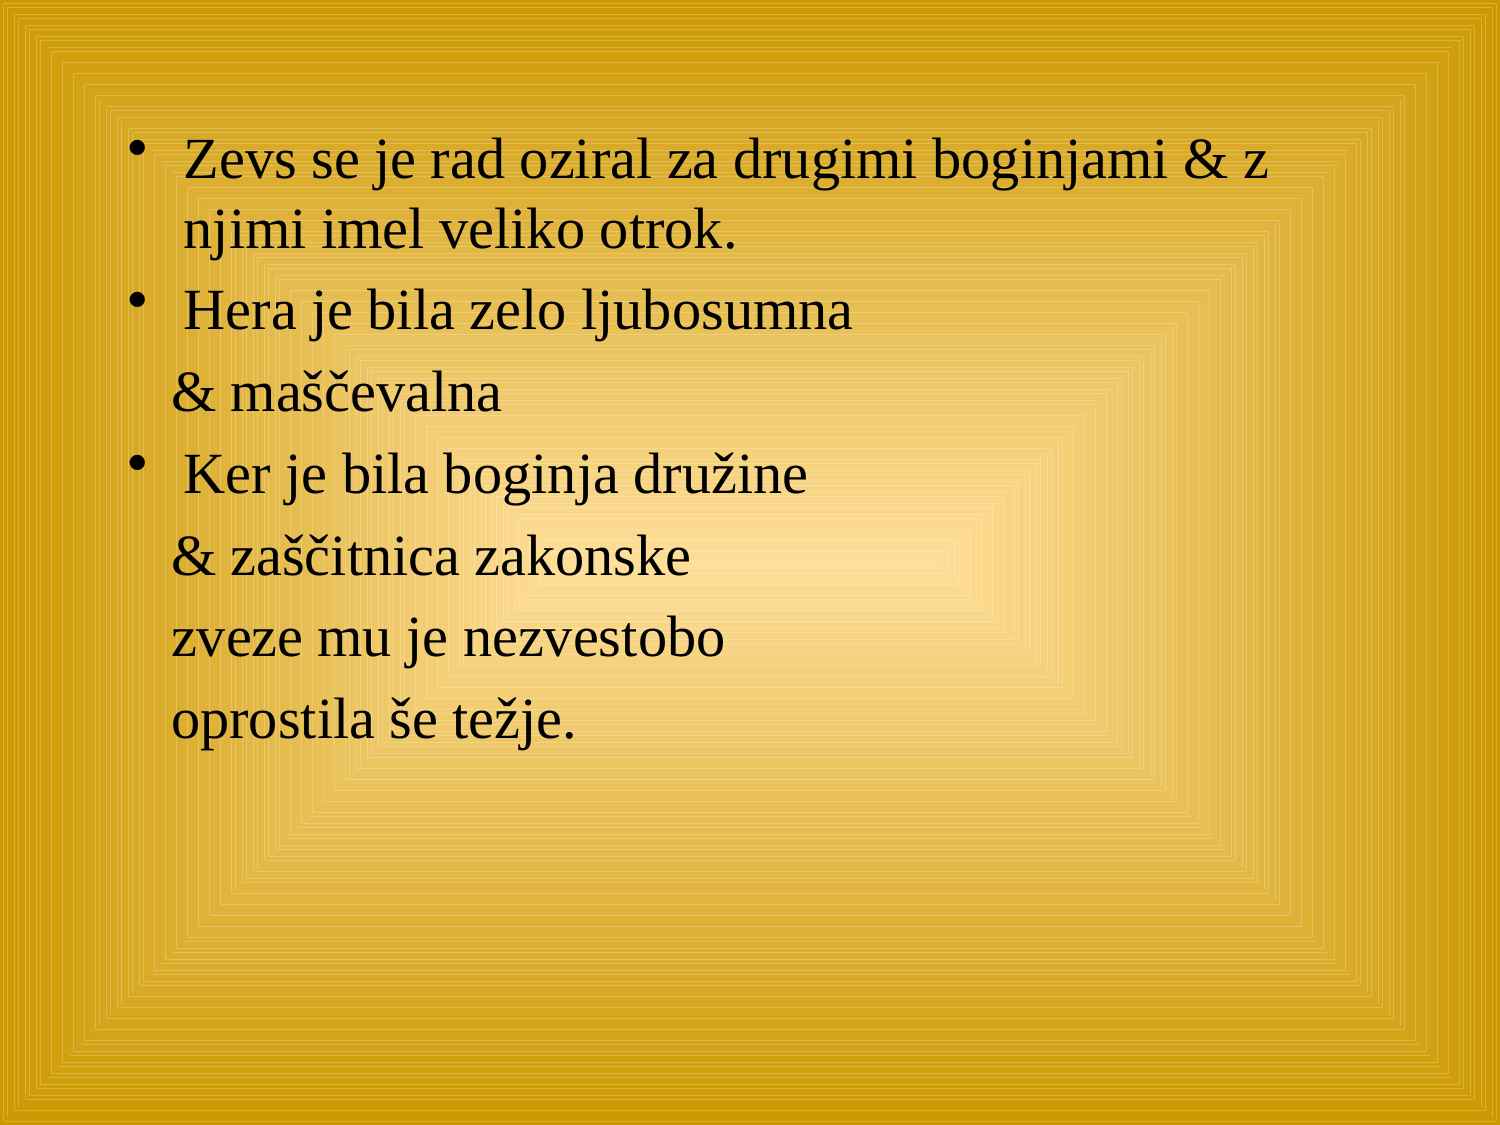

#
Zevs se je rad oziral za drugimi boginjami & z njimi imel veliko otrok.
Hera je bila zelo ljubosumna
 & maščevalna
Ker je bila boginja družine
 & zaščitnica zakonske
 zveze mu je nezvestobo
 oprostila še težje.